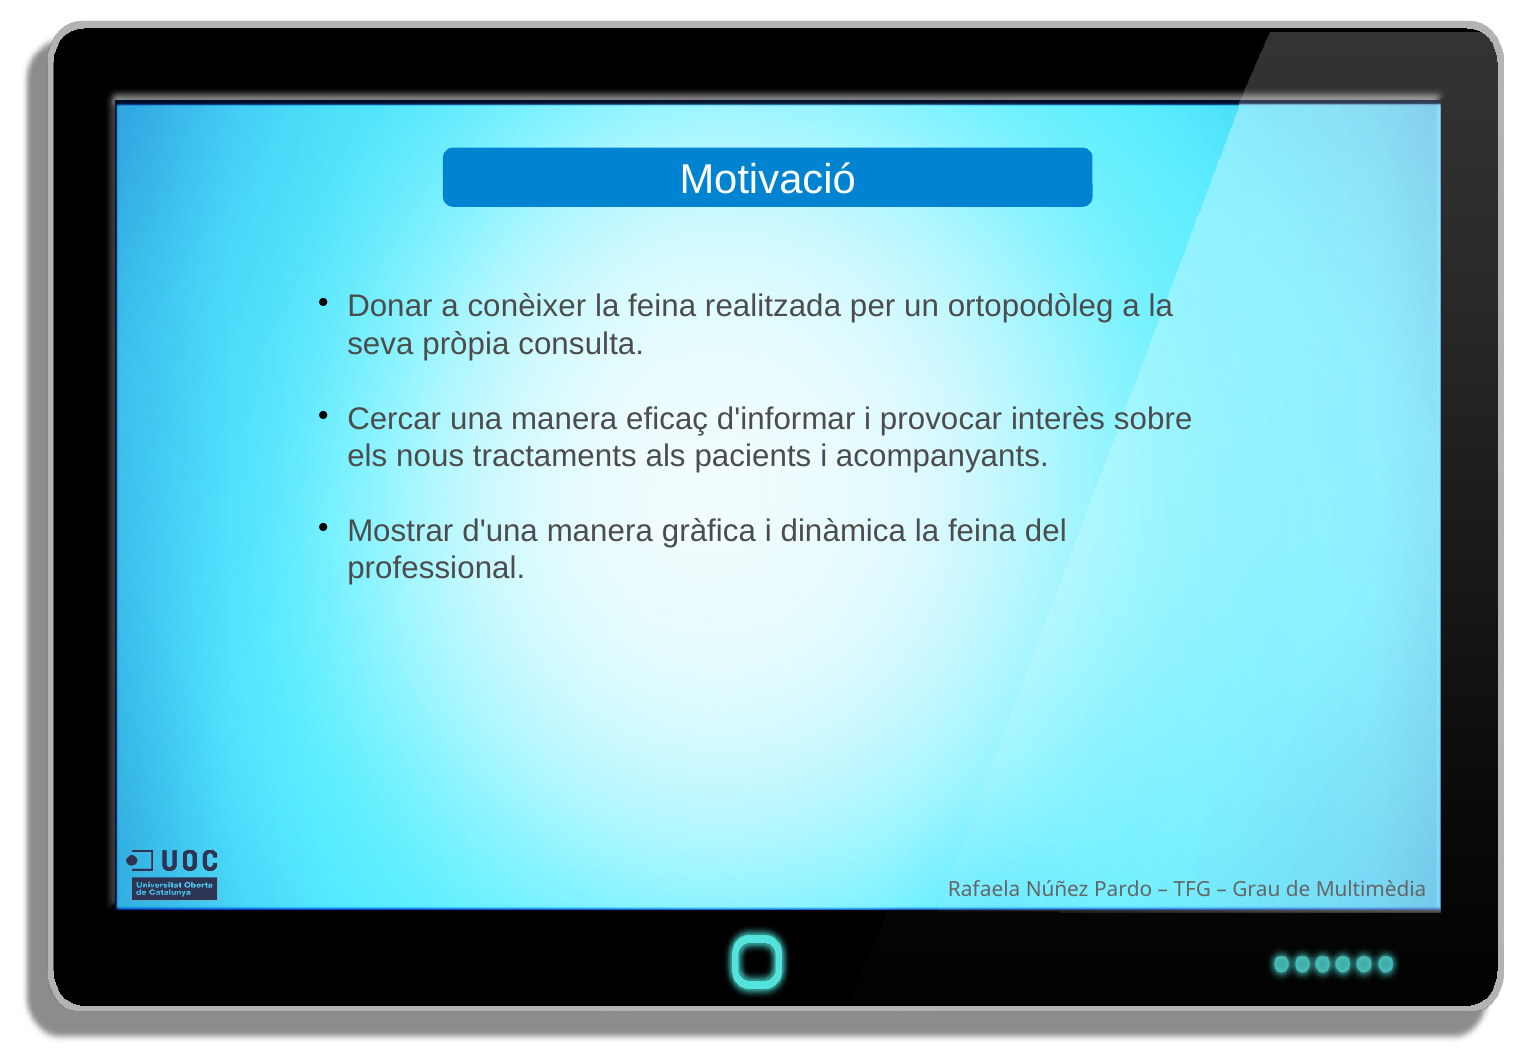

Motivació
Donar a conèixer la feina realitzada per un ortopodòleg a la seva pròpia consulta.
Cercar una manera eficaç d'informar i provocar interès sobre els nous tractaments als pacients i acompanyants.
Mostrar d'una manera gràfica i dinàmica la feina del professional.
Rafaela Núñez Pardo – TFG – Grau de Multimèdia